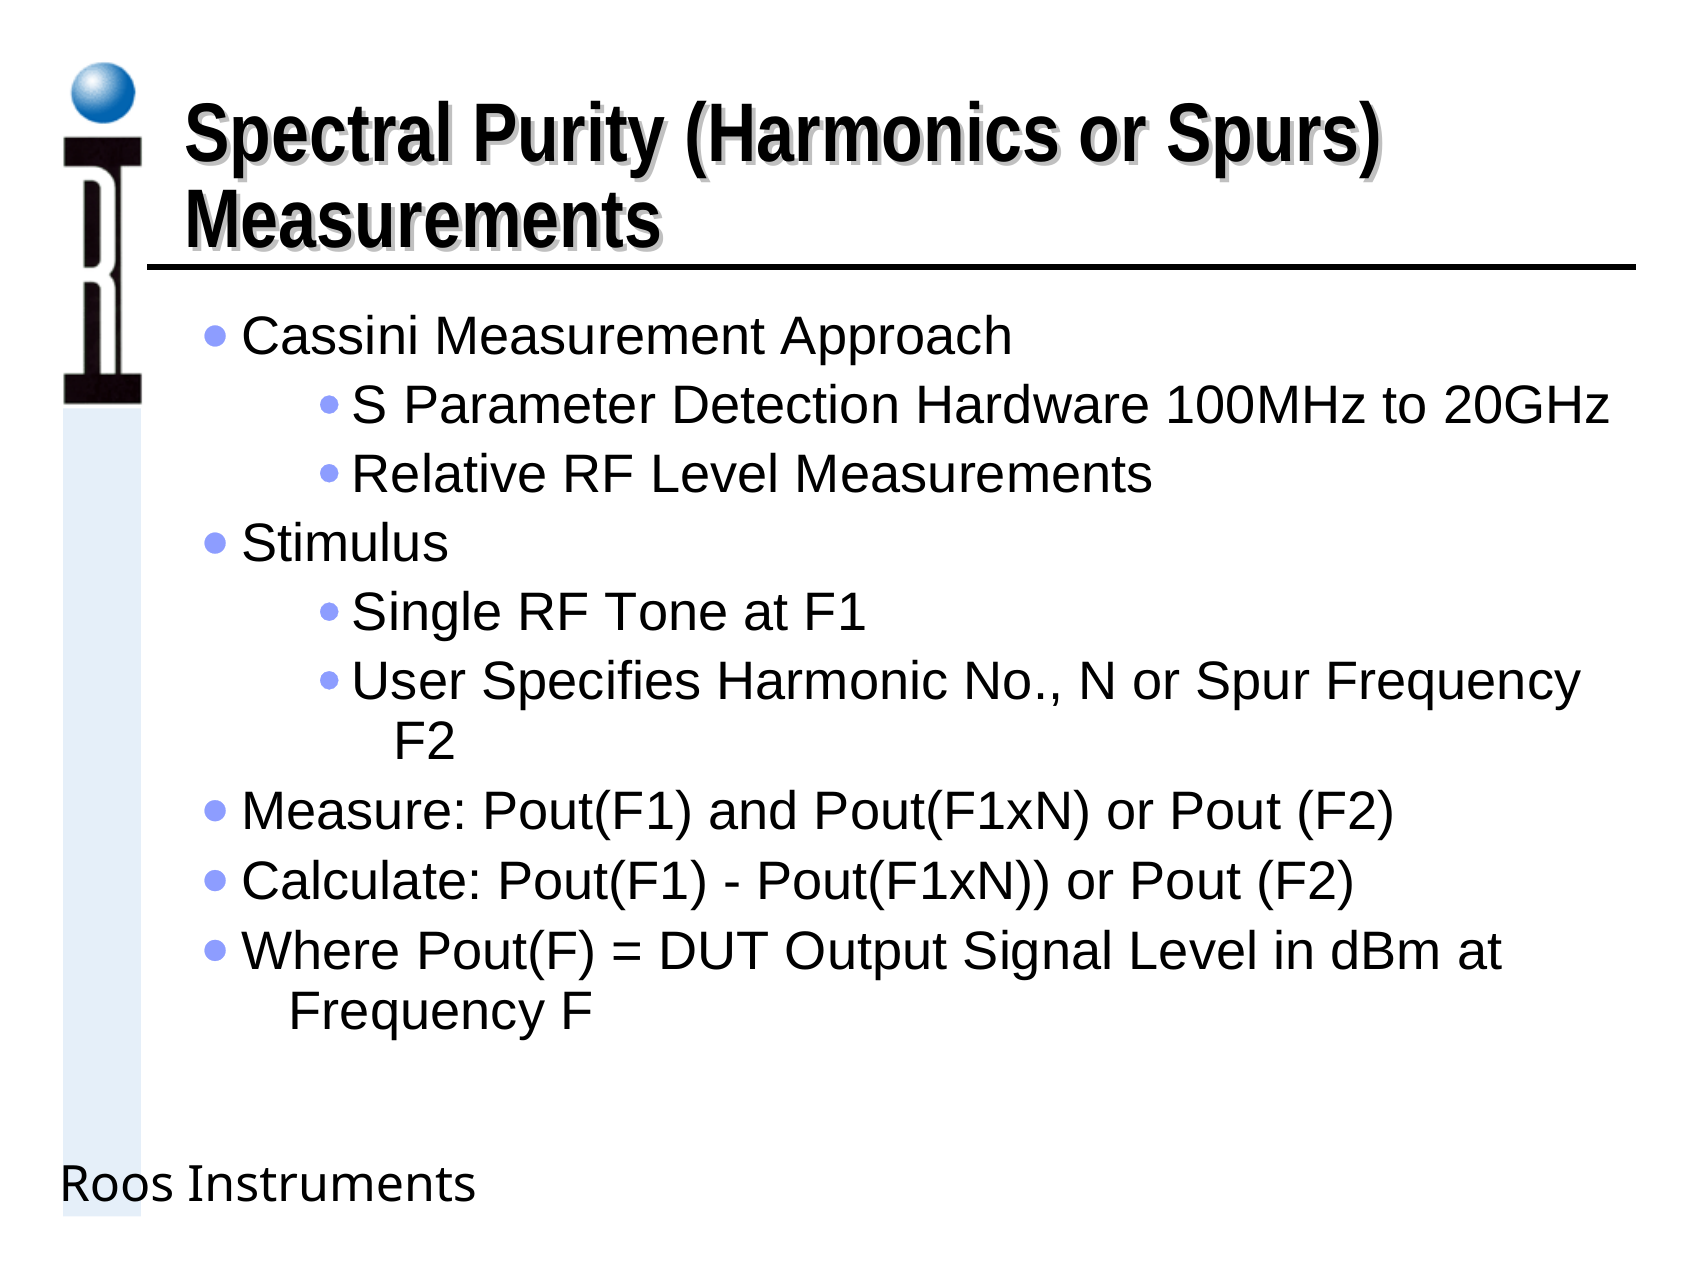

Spectral Purity (Harmonics or Spurs) Measurements
Cassini Measurement Approach
S Parameter Detection Hardware 100MHz to 20GHz
Relative RF Level Measurements
Stimulus
Single RF Tone at F1
User Specifies Harmonic No., N or Spur Frequency F2
Measure: Pout(F1) and Pout(F1xN) or Pout (F2)
Calculate: Pout(F1) - Pout(F1xN)) or Pout (F2)
Where Pout(F) = DUT Output Signal Level in dBm at Frequency F